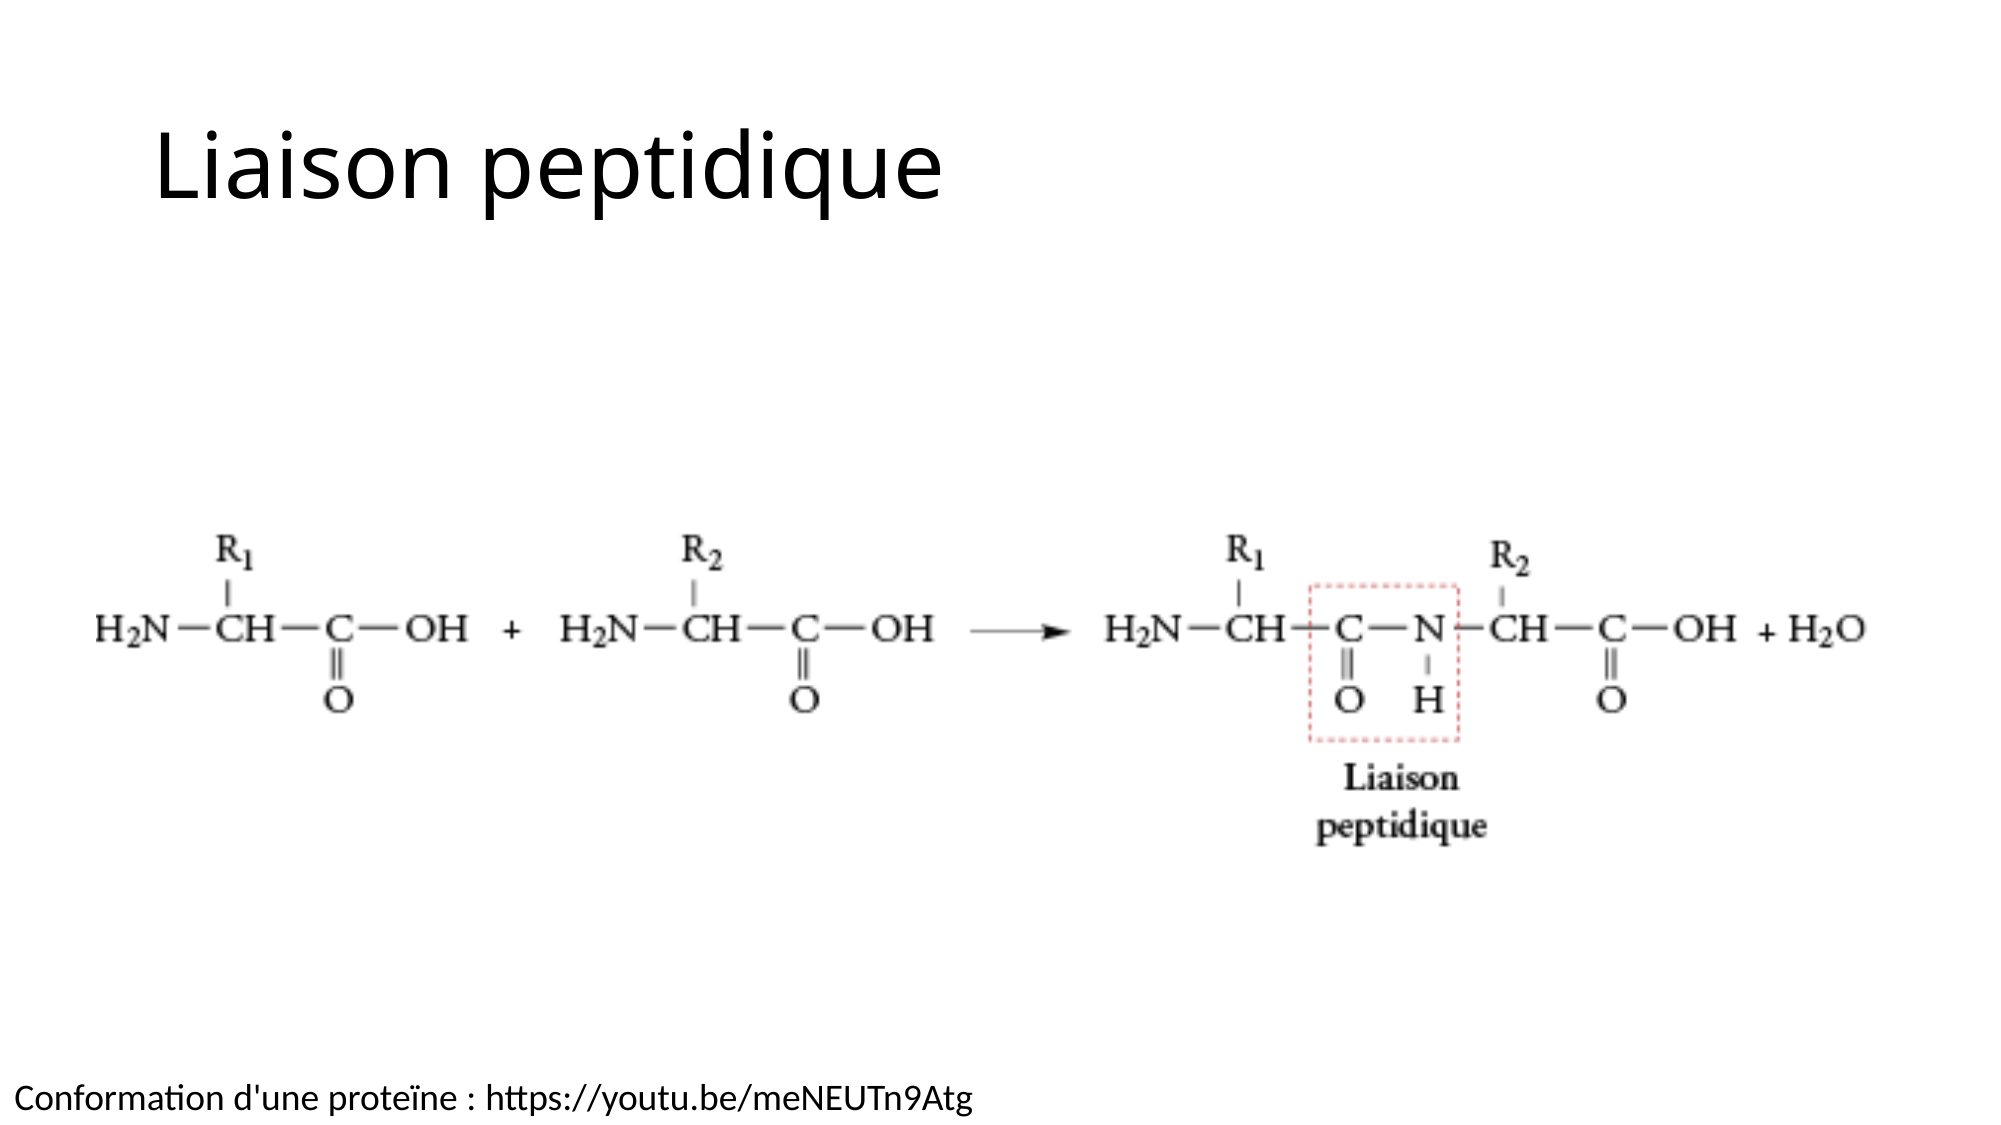

# Liaison peptidique
Conformation d'une proteïne : https://youtu.be/meNEUTn9Atg